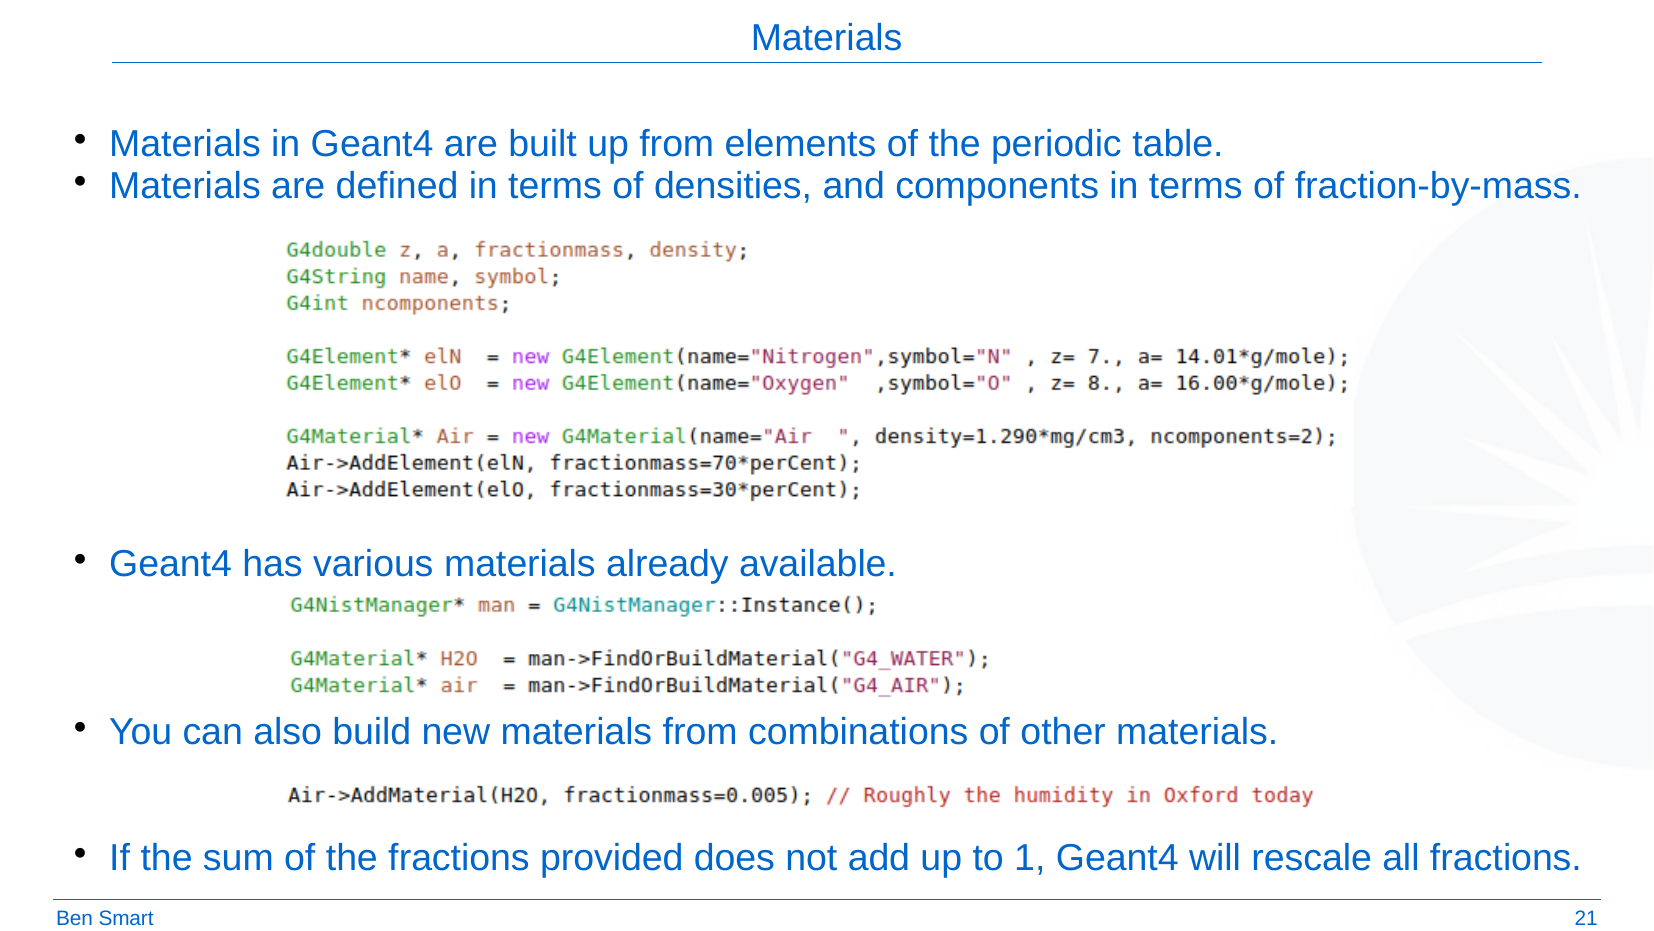

Materials
Materials in Geant4 are built up from elements of the periodic table.
Materials are defined in terms of densities, and components in terms of fraction-by-mass.
Geant4 has various materials already available.
You can also build new materials from combinations of other materials.
If the sum of the fractions provided does not add up to 1, Geant4 will rescale all fractions.
Ben Smart